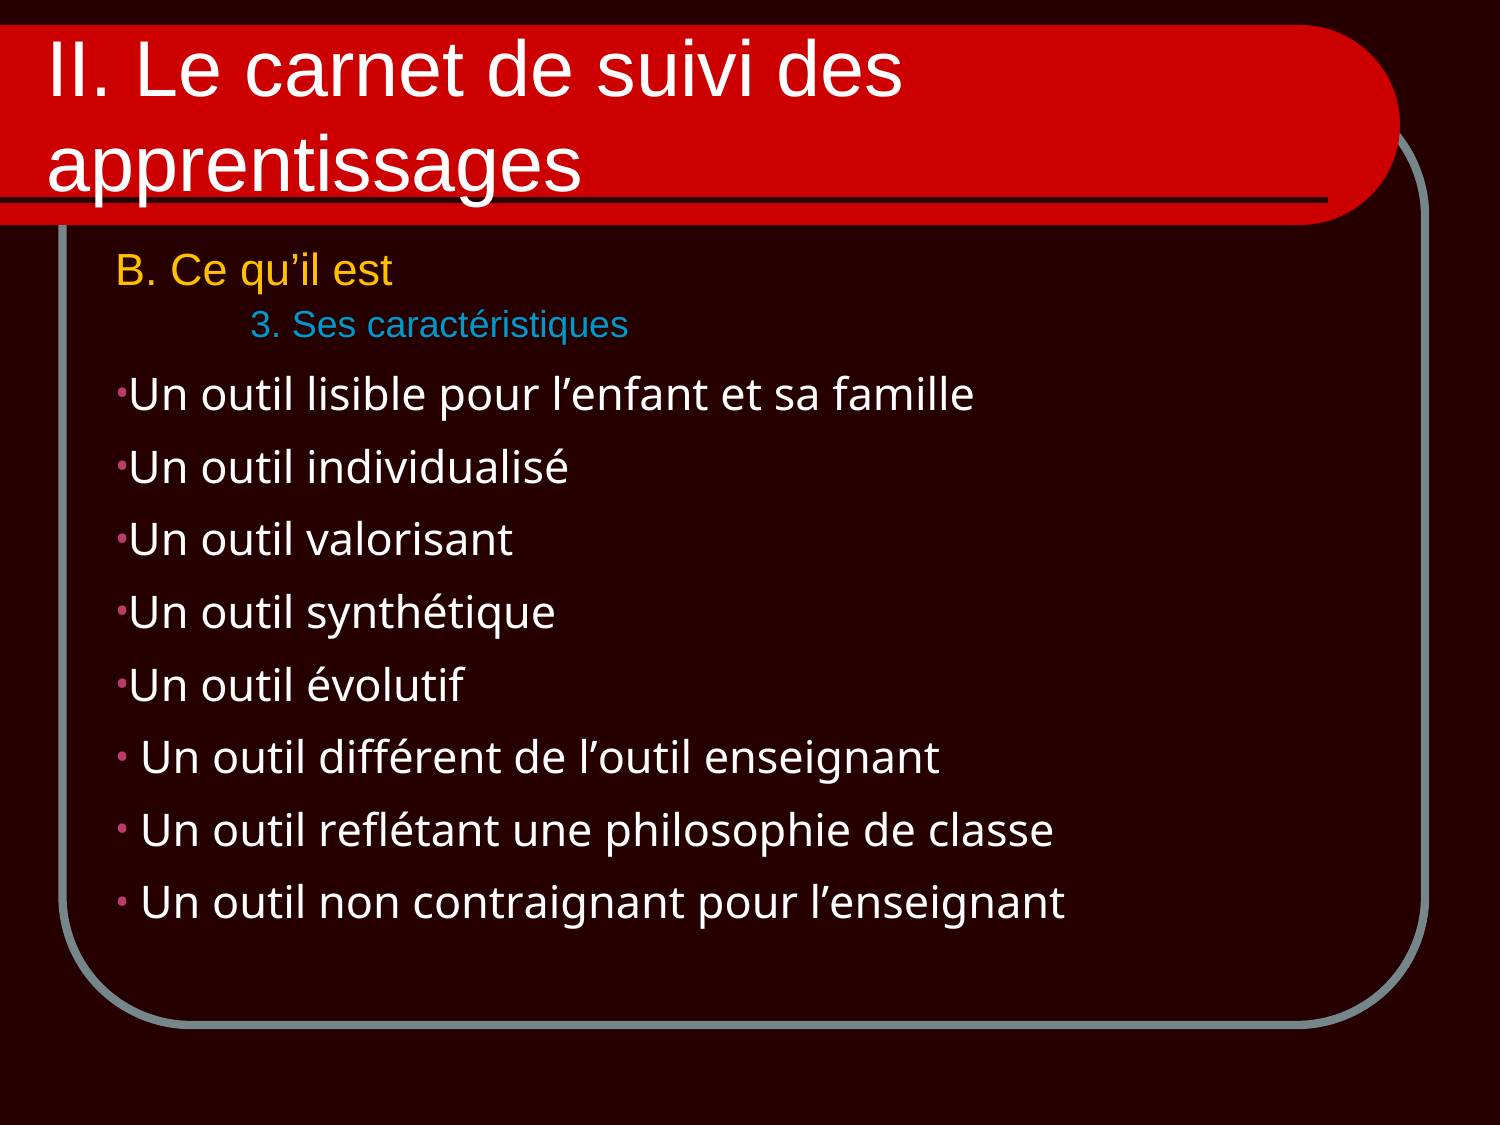

# II. Le carnet de suivi des apprentissages
B. Ce qu’il est
	3. Ses caractéristiques
Un outil lisible pour l’enfant et sa famille
Un outil individualisé
Un outil valorisant
Un outil synthétique
Un outil évolutif
 Un outil différent de l’outil enseignant
 Un outil reflétant une philosophie de classe
 Un outil non contraignant pour l’enseignant